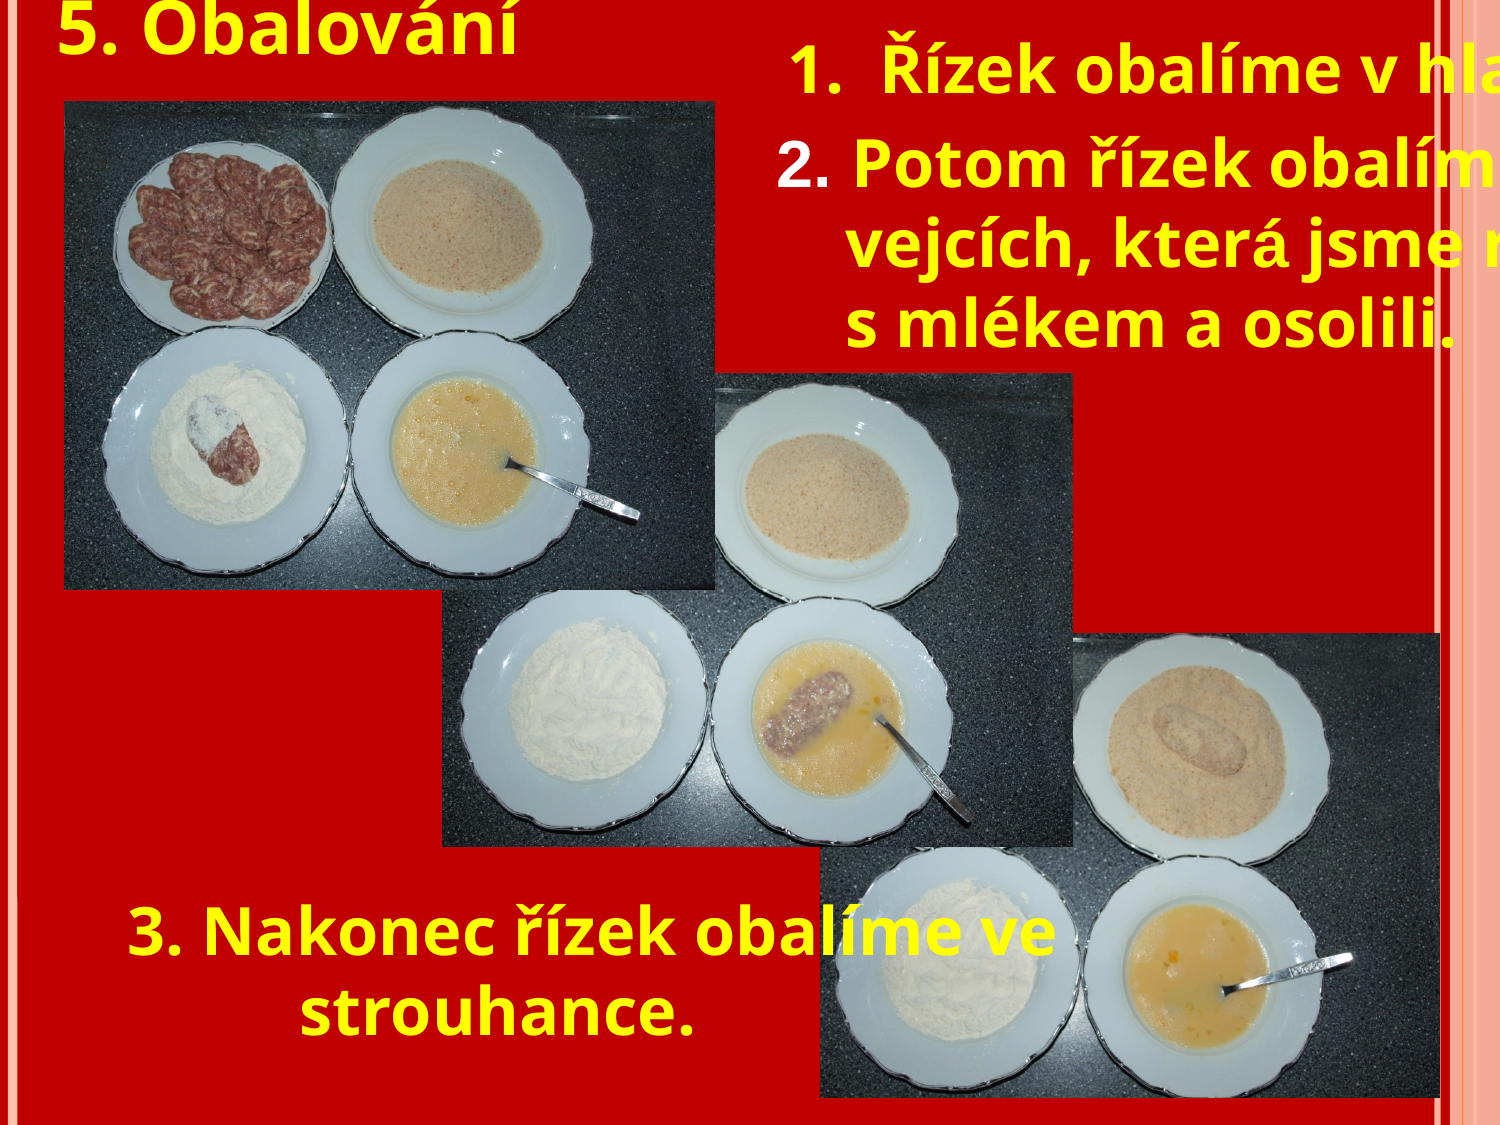

#
5. Obalování
 1. Řízek obalíme v hladké mouce.
 Potom řízek obalíme ve
 vejcích, která jsme rozšlehali
 s mlékem a osolili.
3. Nakonec řízek obalíme ve
 strouhance.